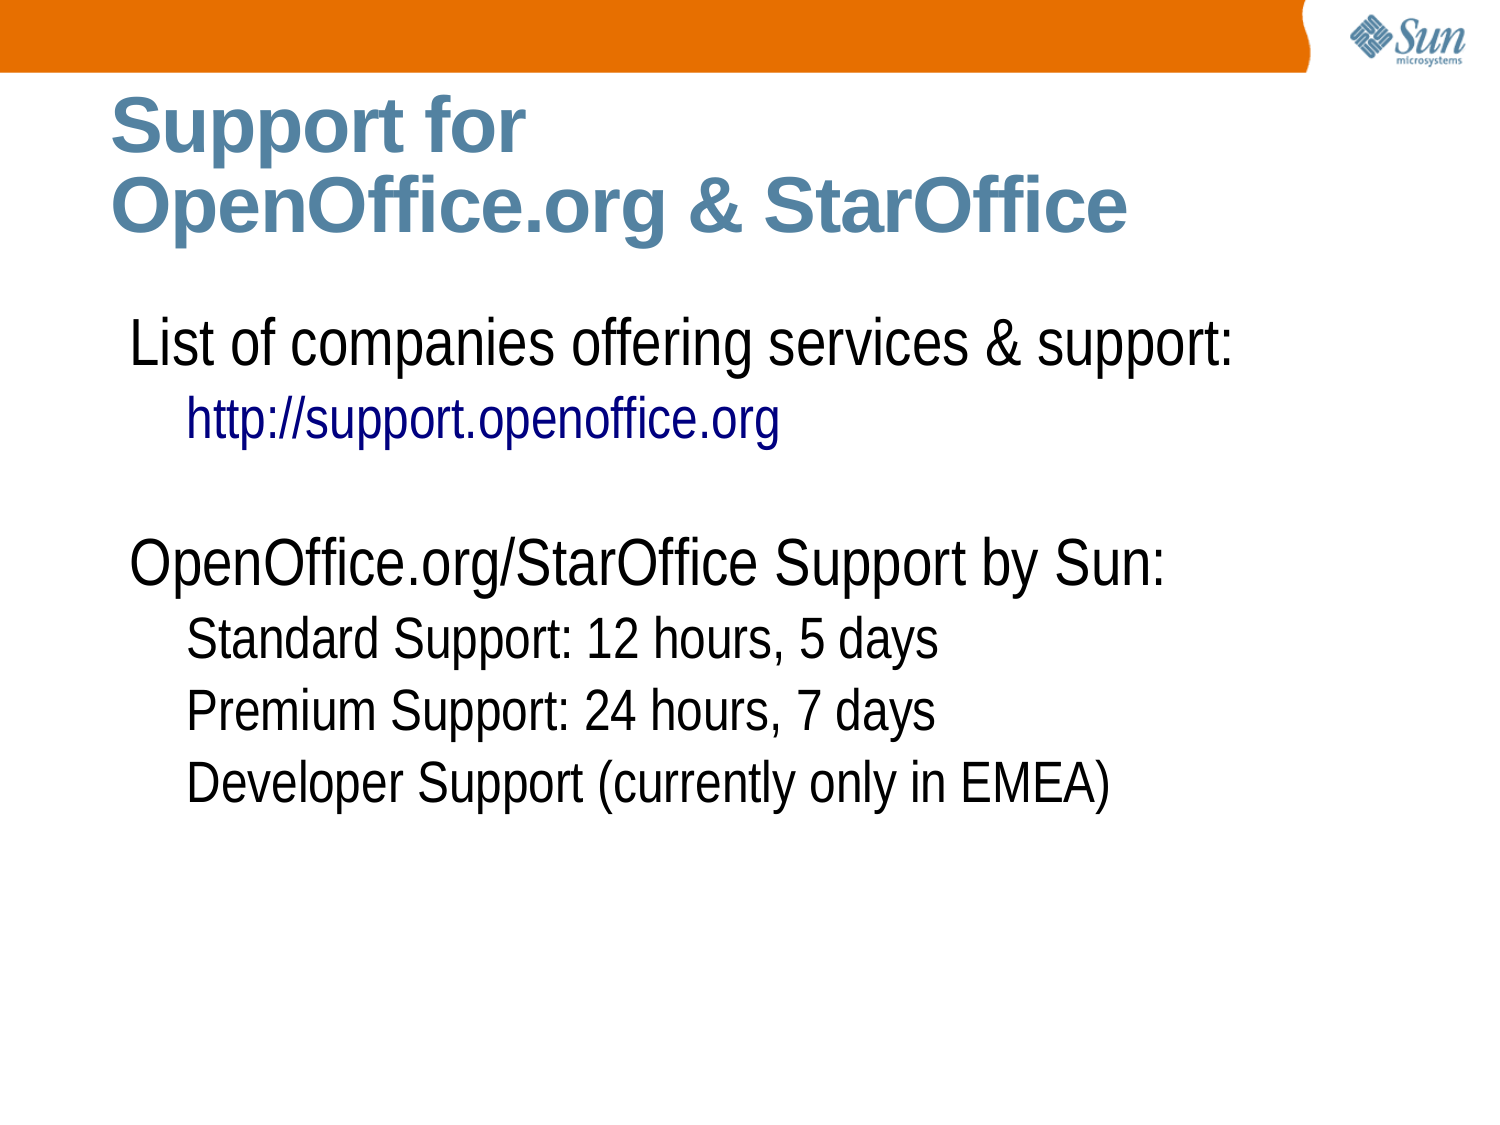

# Support for OpenOffice.org & StarOffice
List of companies offering services & support:
http://support.openoffice.org
OpenOffice.org/StarOffice Support by Sun:
Standard Support: 12 hours, 5 days
Premium Support: 24 hours, 7 days
Developer Support (currently only in EMEA)